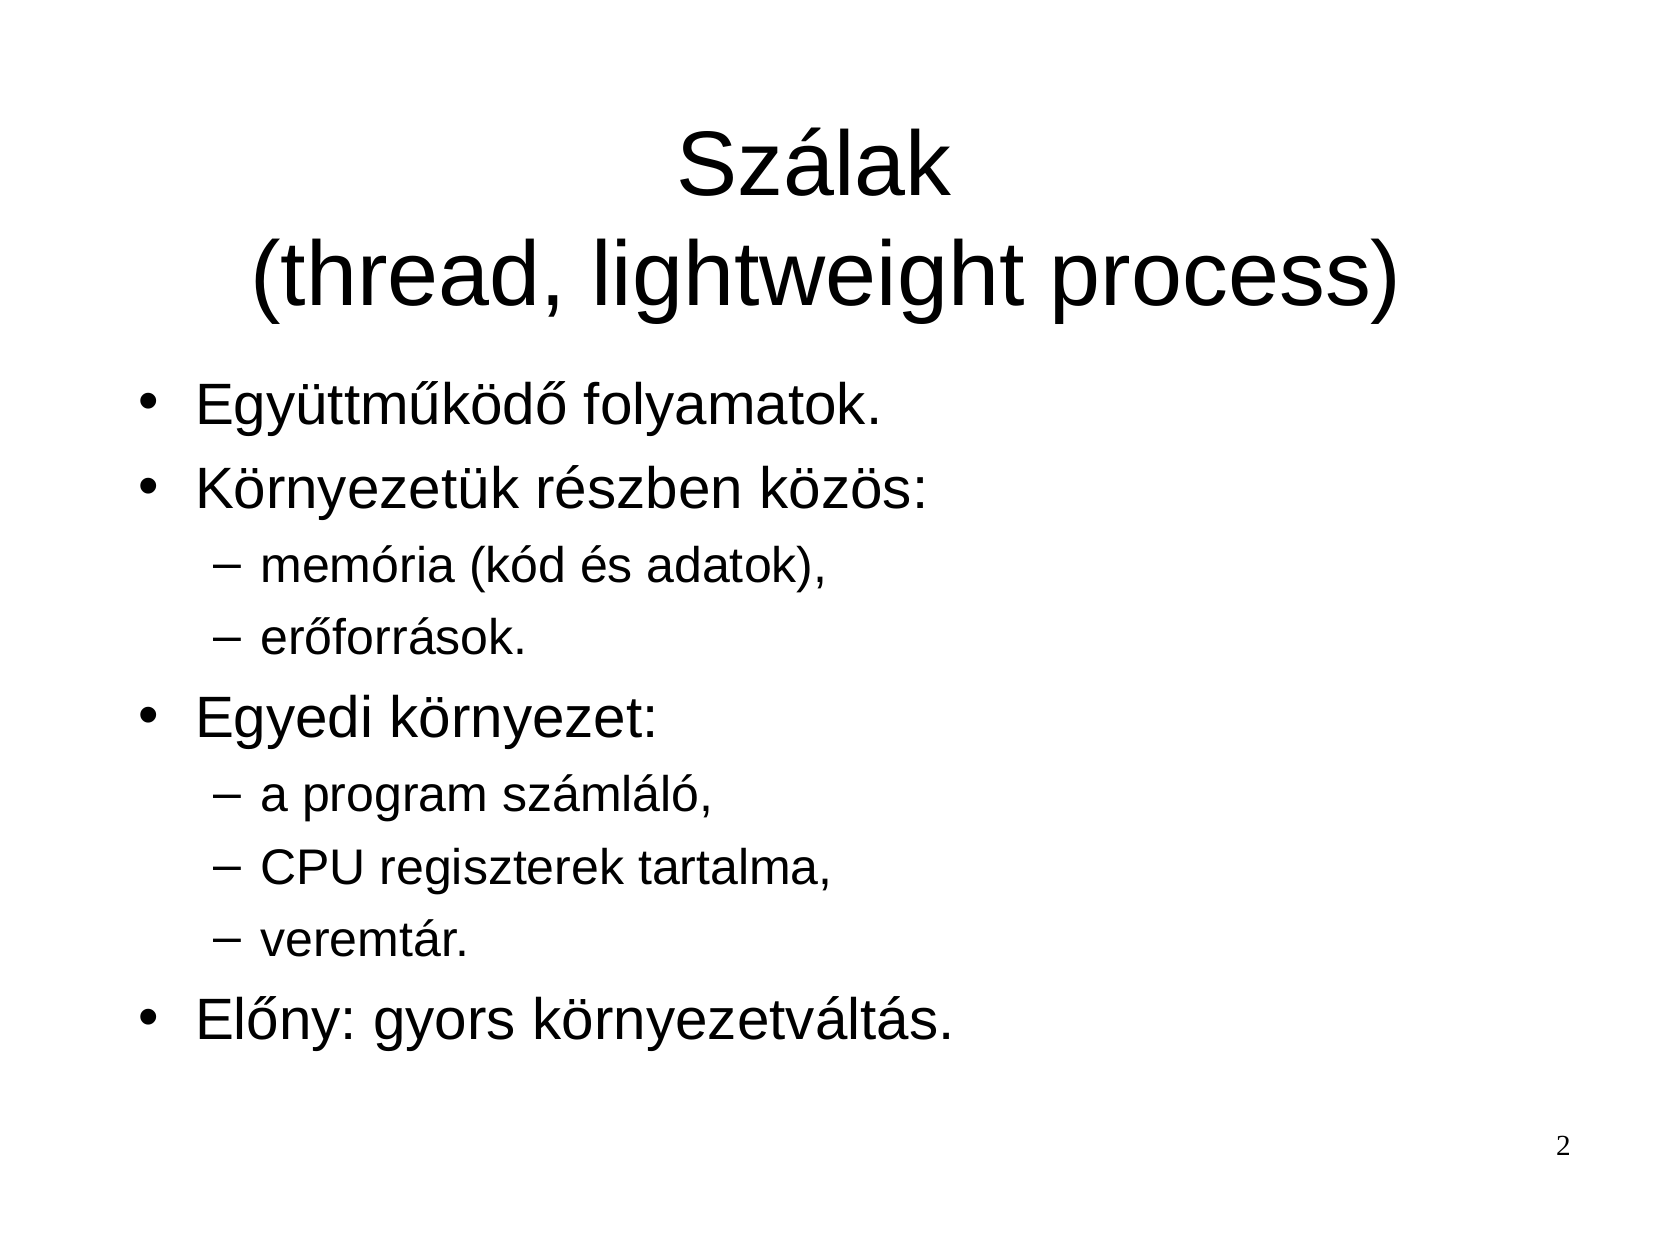

# Szálak (thread, lightweight process)
Együttműködő folyamatok.
Környezetük részben közös:
memória (kód és adatok),
erőforrások.
Egyedi környezet:
a program számláló,
CPU regiszterek tartalma,
veremtár.
Előny: gyors környezetváltás.
2